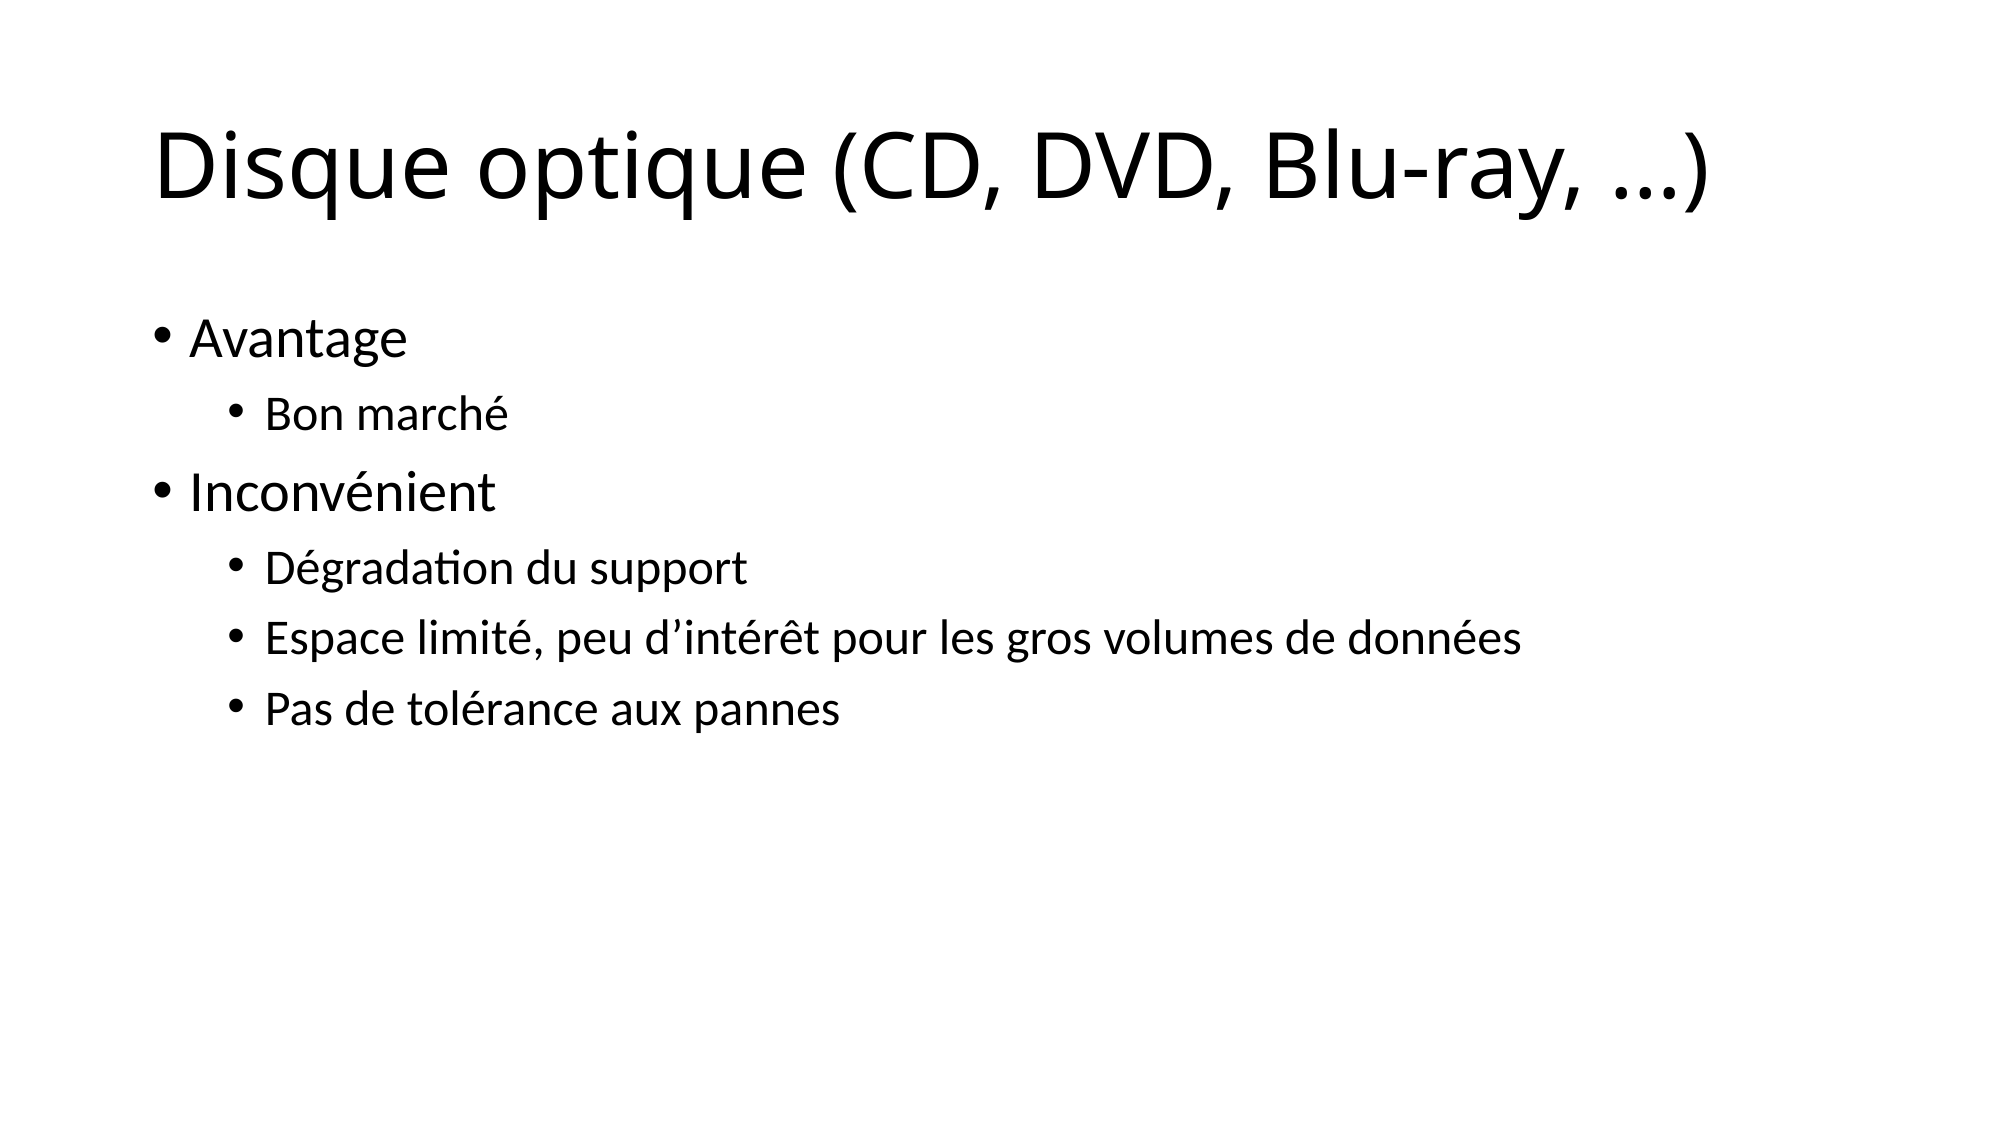

# Disque optique (CD, DVD, Blu-ray, …)
Avantage
Bon marché
Inconvénient
Dégradation du support
Espace limité, peu d’intérêt pour les gros volumes de données
Pas de tolérance aux pannes